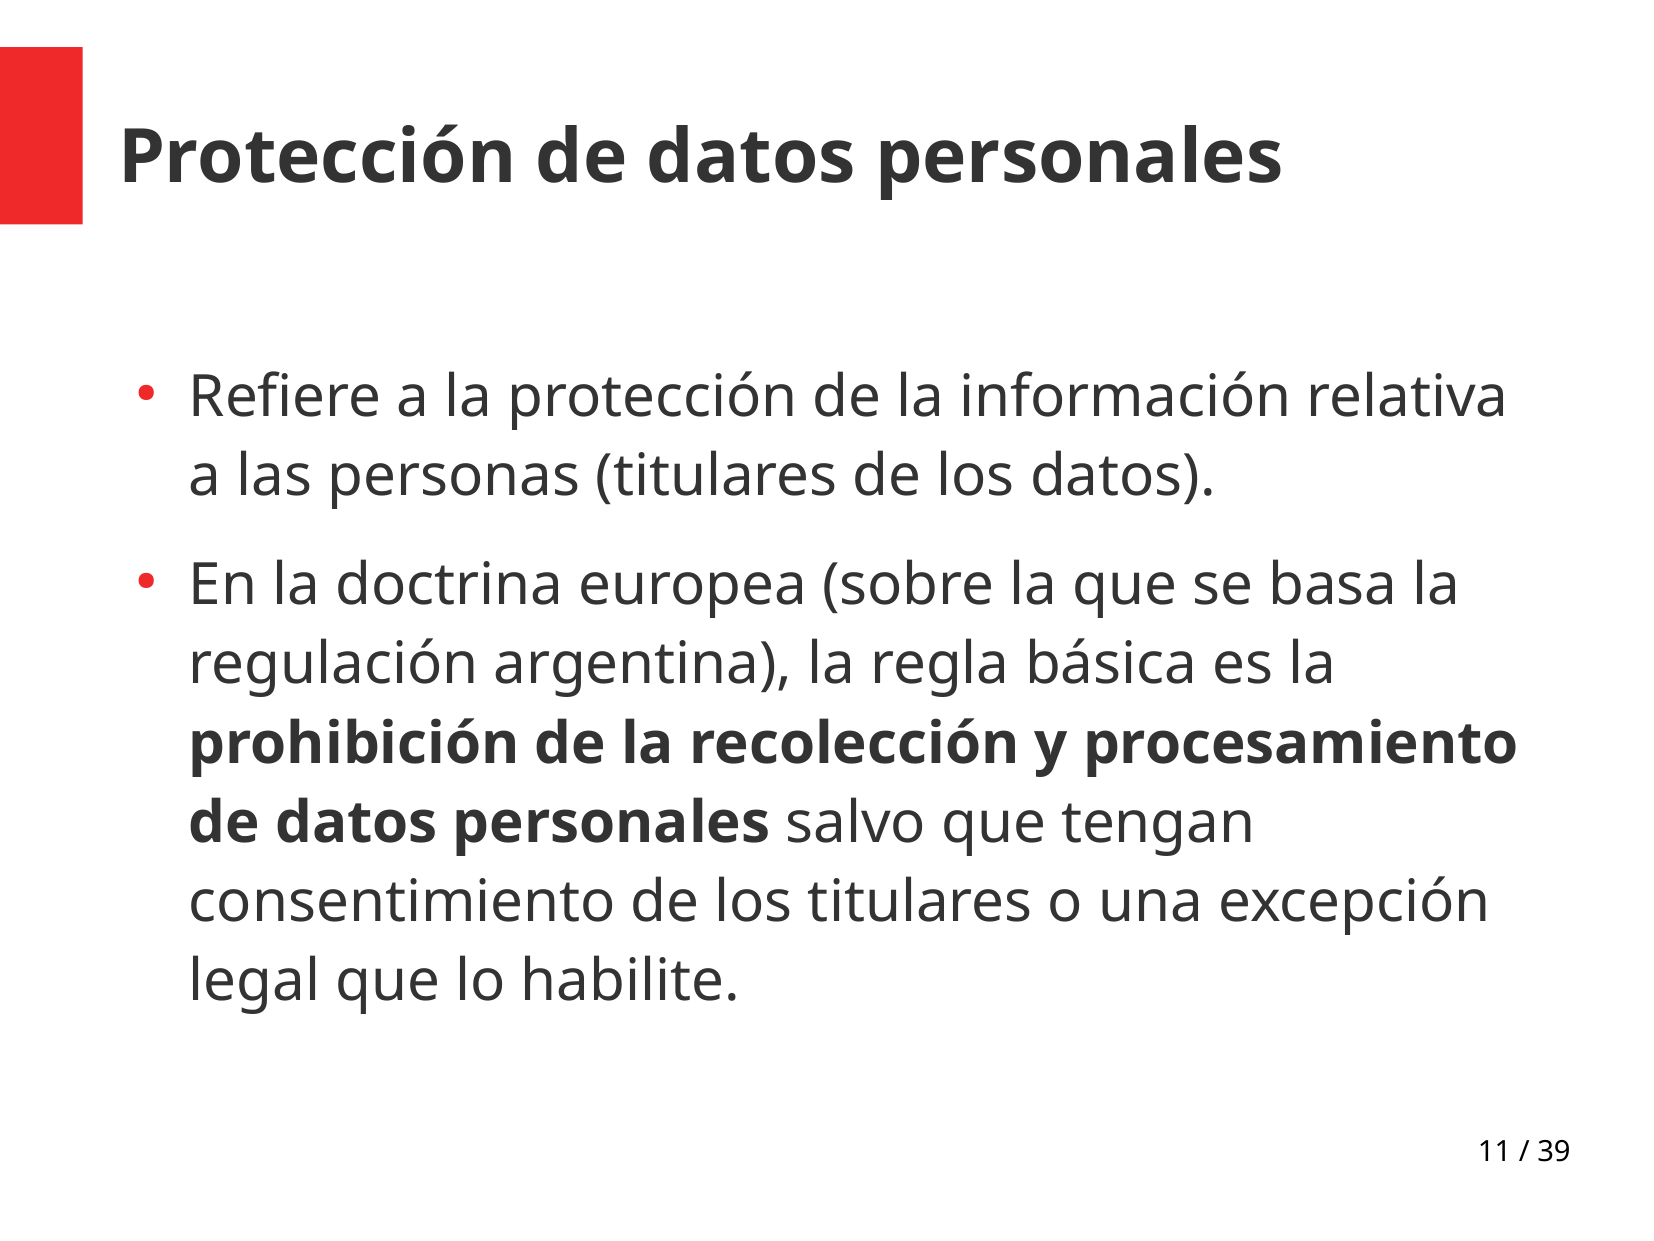

# Protección de datos personales
Refiere a la protección de la información relativa a las personas (titulares de los datos).
En la doctrina europea (sobre la que se basa la regulación argentina), la regla básica es la prohibición de la recolección y procesamiento de datos personales salvo que tengan consentimiento de los titulares o una excepción legal que lo habilite.
11